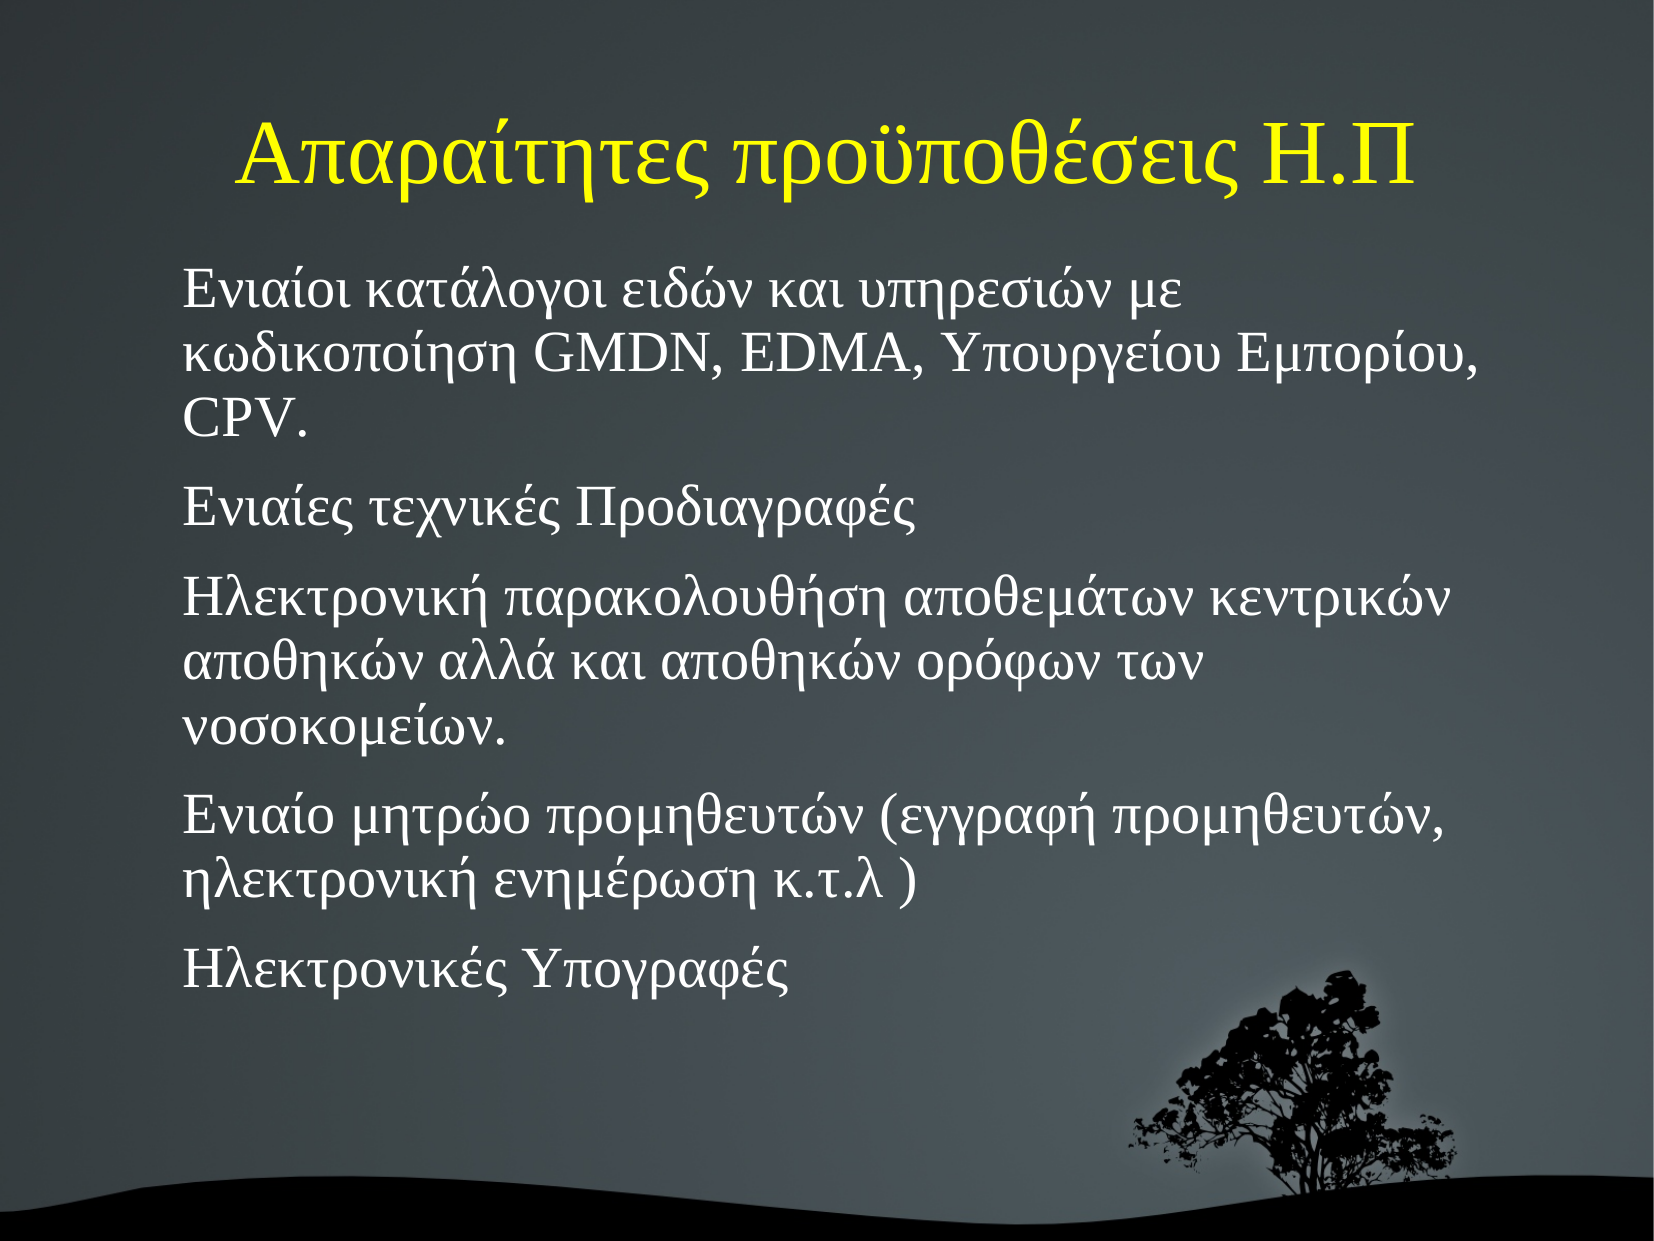

# Απαραίτητες προϋποθέσεις Η.Π
Ενιαίοι κατάλογοι ειδών και υπηρεσιών με κωδικοποίηση GMDN, EDMA, Υπουργείου Εμπορίου, CPV.
Ενιαίες τεχνικές Προδιαγραφές
Ηλεκτρονική παρακολουθήση αποθεμάτων κεντρικών αποθηκών αλλά και αποθηκών ορόφων των νοσοκομείων.
Ενιαίο μητρώο προμηθευτών (εγγραφή προμηθευτών, ηλεκτρονική ενημέρωση κ.τ.λ )
Ηλεκτρονικές Υπογραφές